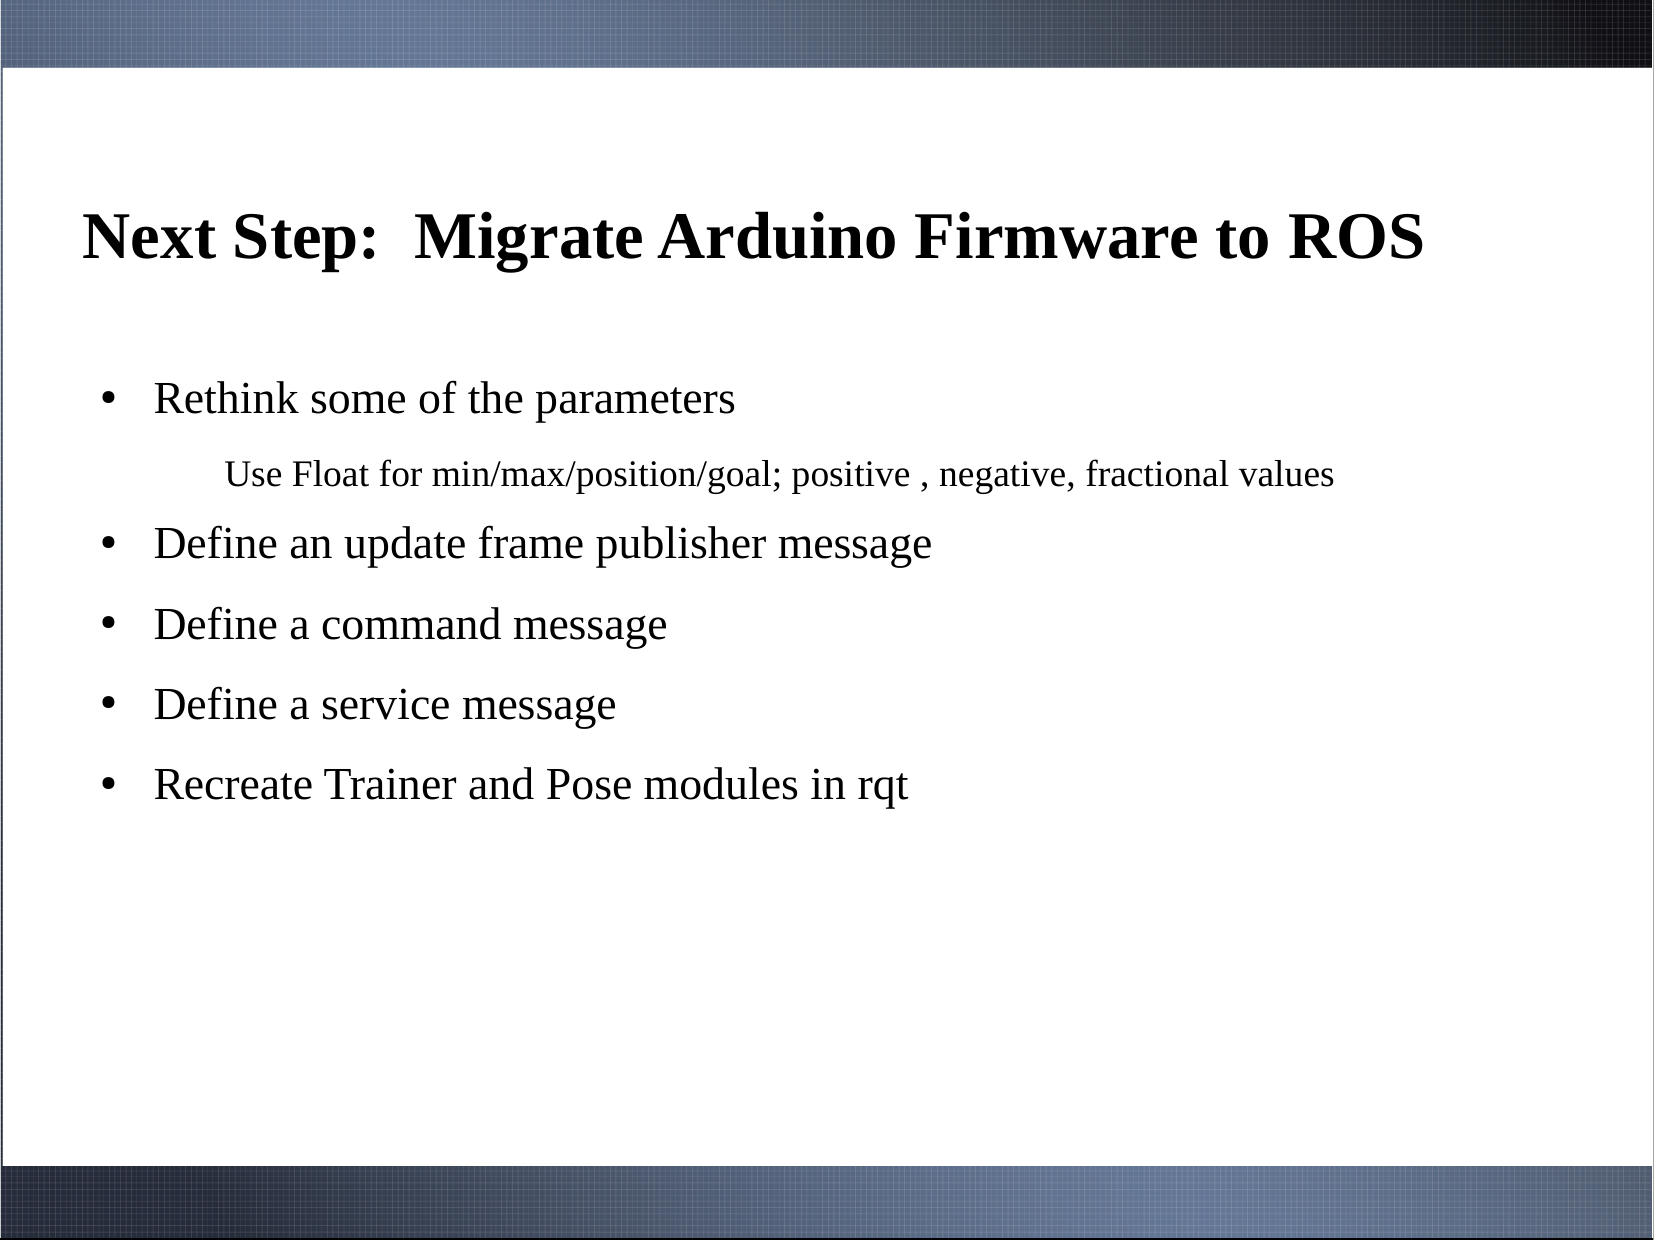

# Next Step: Migrate Arduino Firmware to ROS
Rethink some of the parameters
Use Float for min/max/position/goal; positive , negative, fractional values
Define an update frame publisher message
Define a command message
Define a service message
Recreate Trainer and Pose modules in rqt